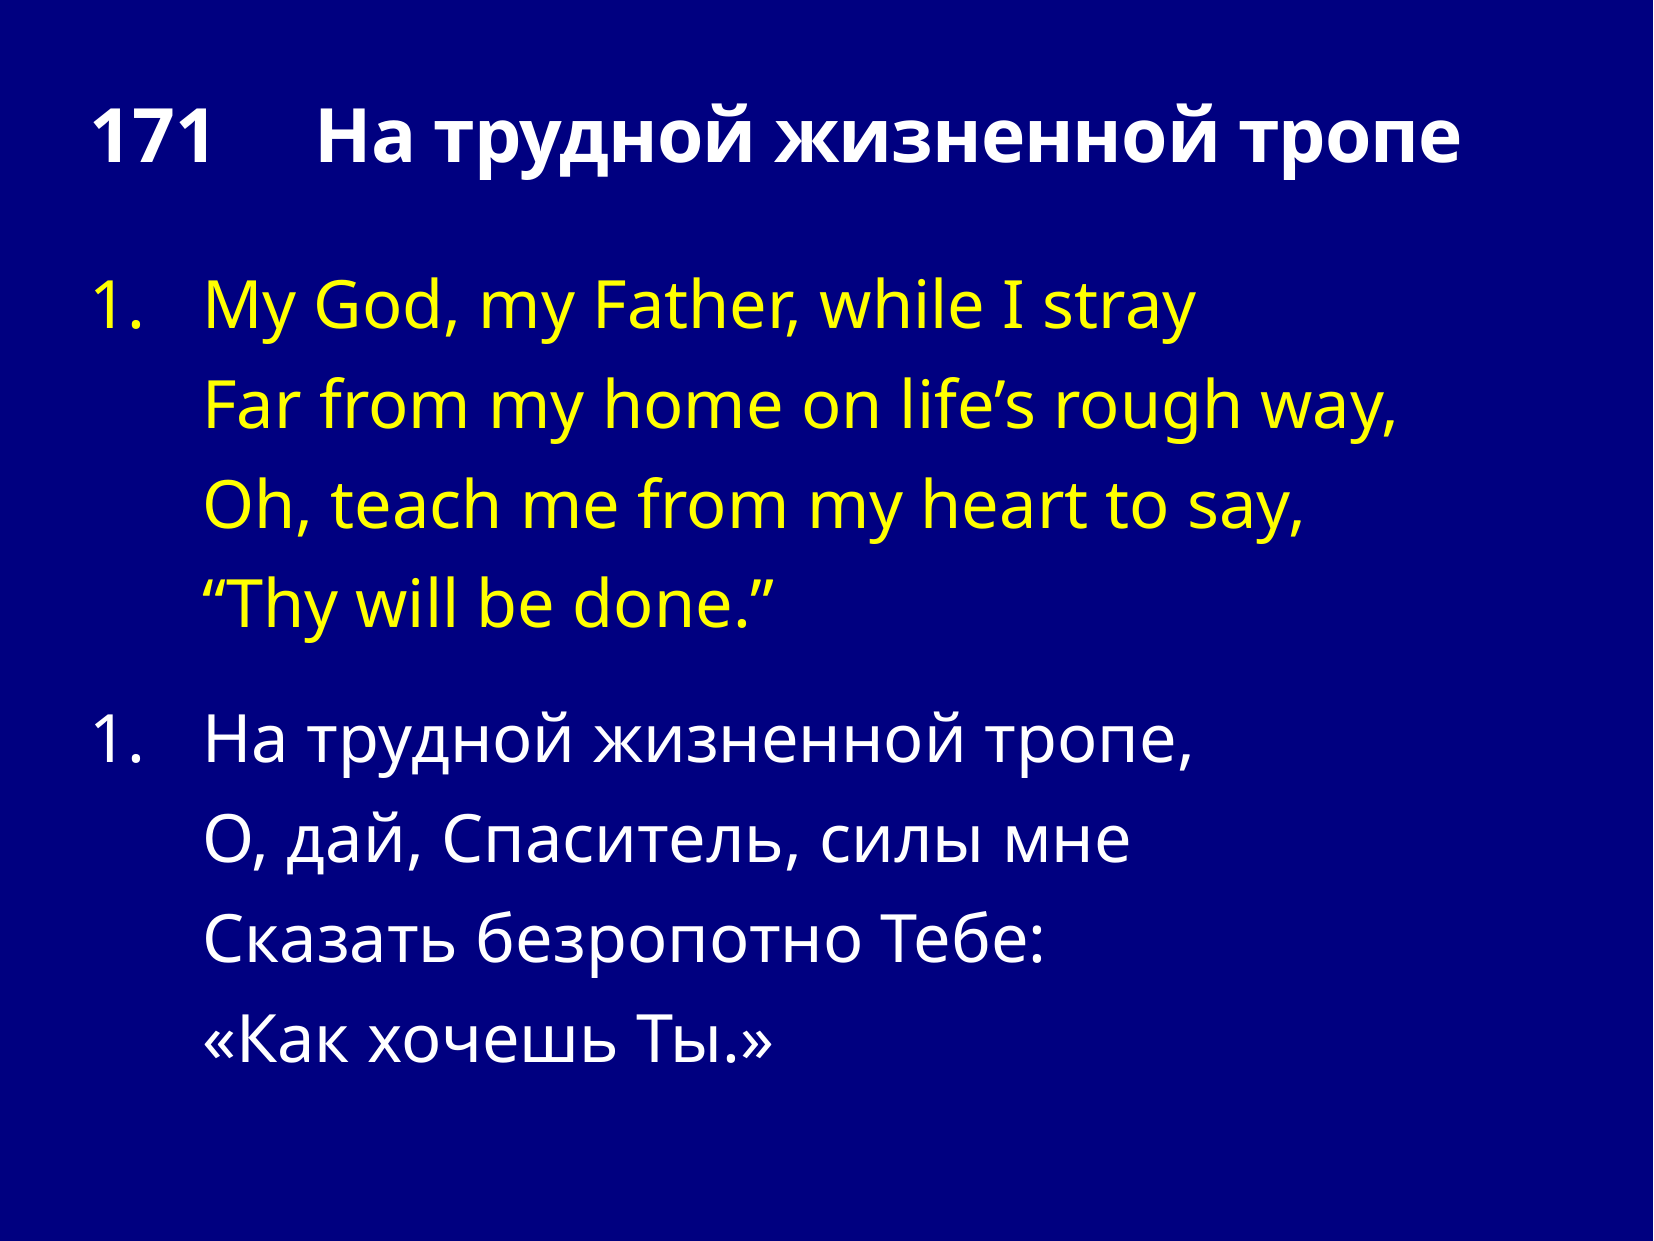

171	На трудной жизненной тропе
1.	My God, my Father, while I stray
	Far from my home on life’s rough way,
	Oh, teach me from my heart to say,
	“Thy will be done.”
1.	На трудной жизненной тропе,
	О, дай, Спаситель, силы мне
	Сказать безропотно Тебе:
	«Как хочешь Ты.»